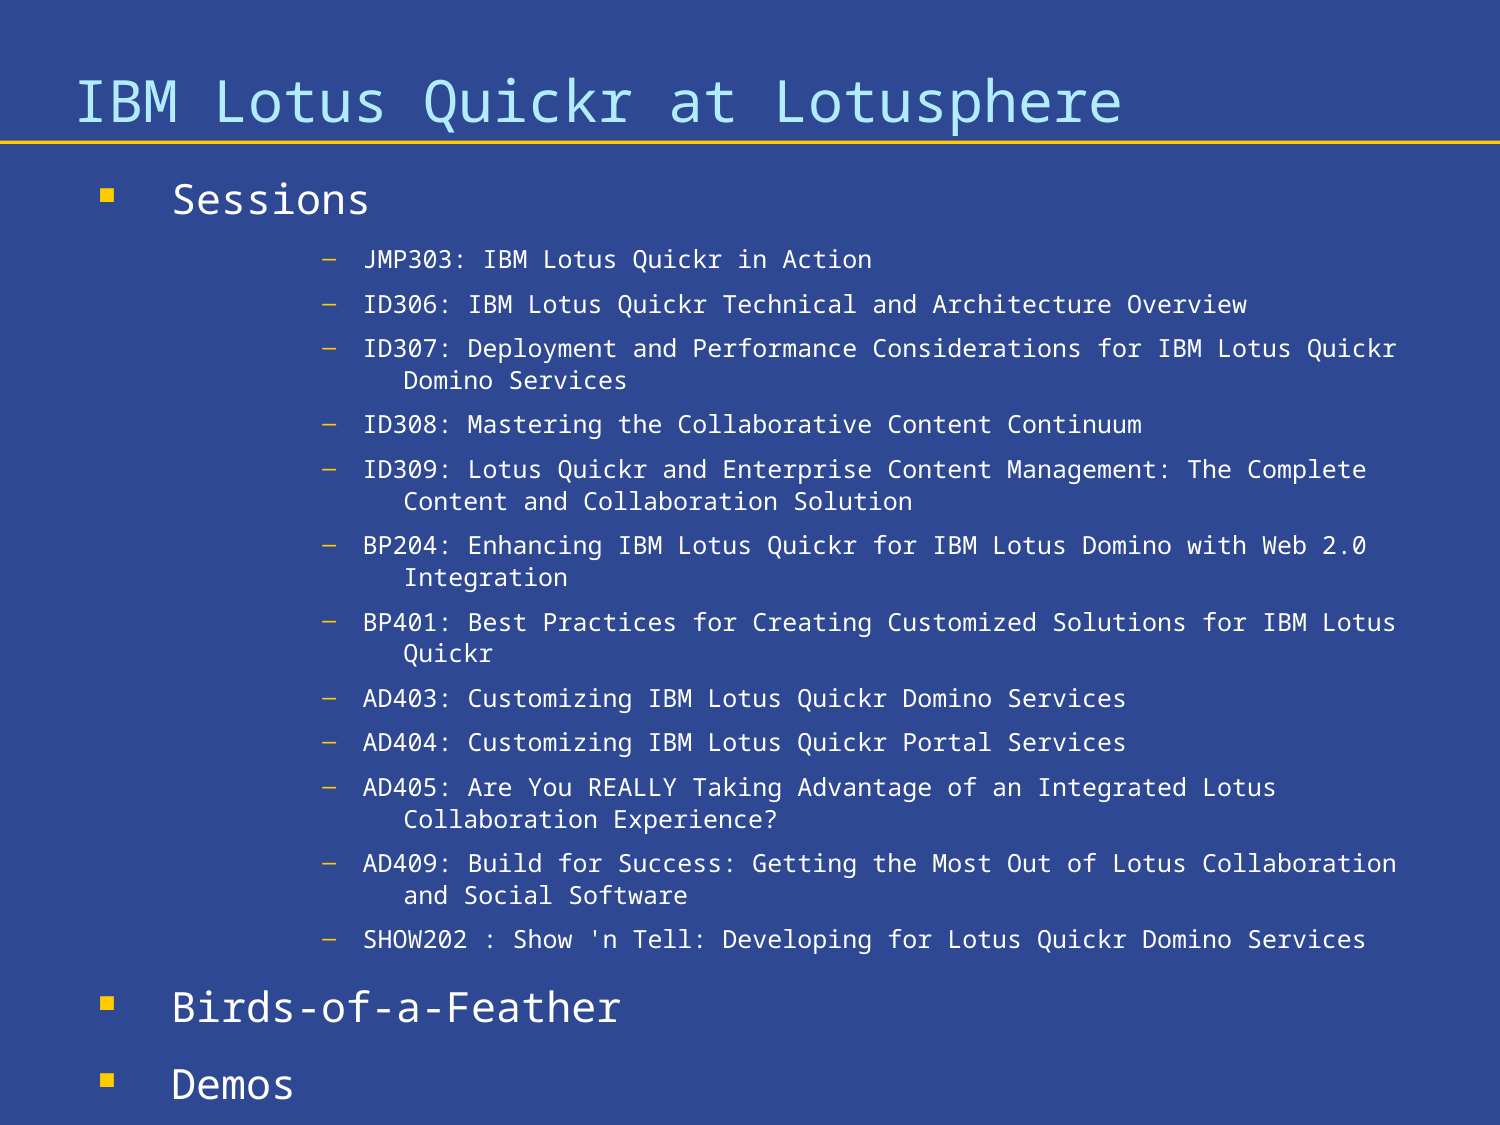

# IBM Lotus Quickr at Lotusphere
Sessions
JMP303: IBM Lotus Quickr in Action
ID306: IBM Lotus Quickr Technical and Architecture Overview
ID307: Deployment and Performance Considerations for IBM Lotus Quickr Domino Services
ID308: Mastering the Collaborative Content Continuum
ID309: Lotus Quickr and Enterprise Content Management: The Complete Content and Collaboration Solution
BP204: Enhancing IBM Lotus Quickr for IBM Lotus Domino with Web 2.0 Integration
BP401: Best Practices for Creating Customized Solutions for IBM Lotus Quickr
AD403: Customizing IBM Lotus Quickr Domino Services
AD404: Customizing IBM Lotus Quickr Portal Services
AD405: Are You REALLY Taking Advantage of an Integrated Lotus Collaboration Experience?
AD409: Build for Success: Getting the Most Out of Lotus Collaboration and Social Software
SHOW202 : Show 'n Tell: Developing for Lotus Quickr Domino Services
Birds-of-a-Feather
Demos
Meet the developers stations
... and more ...